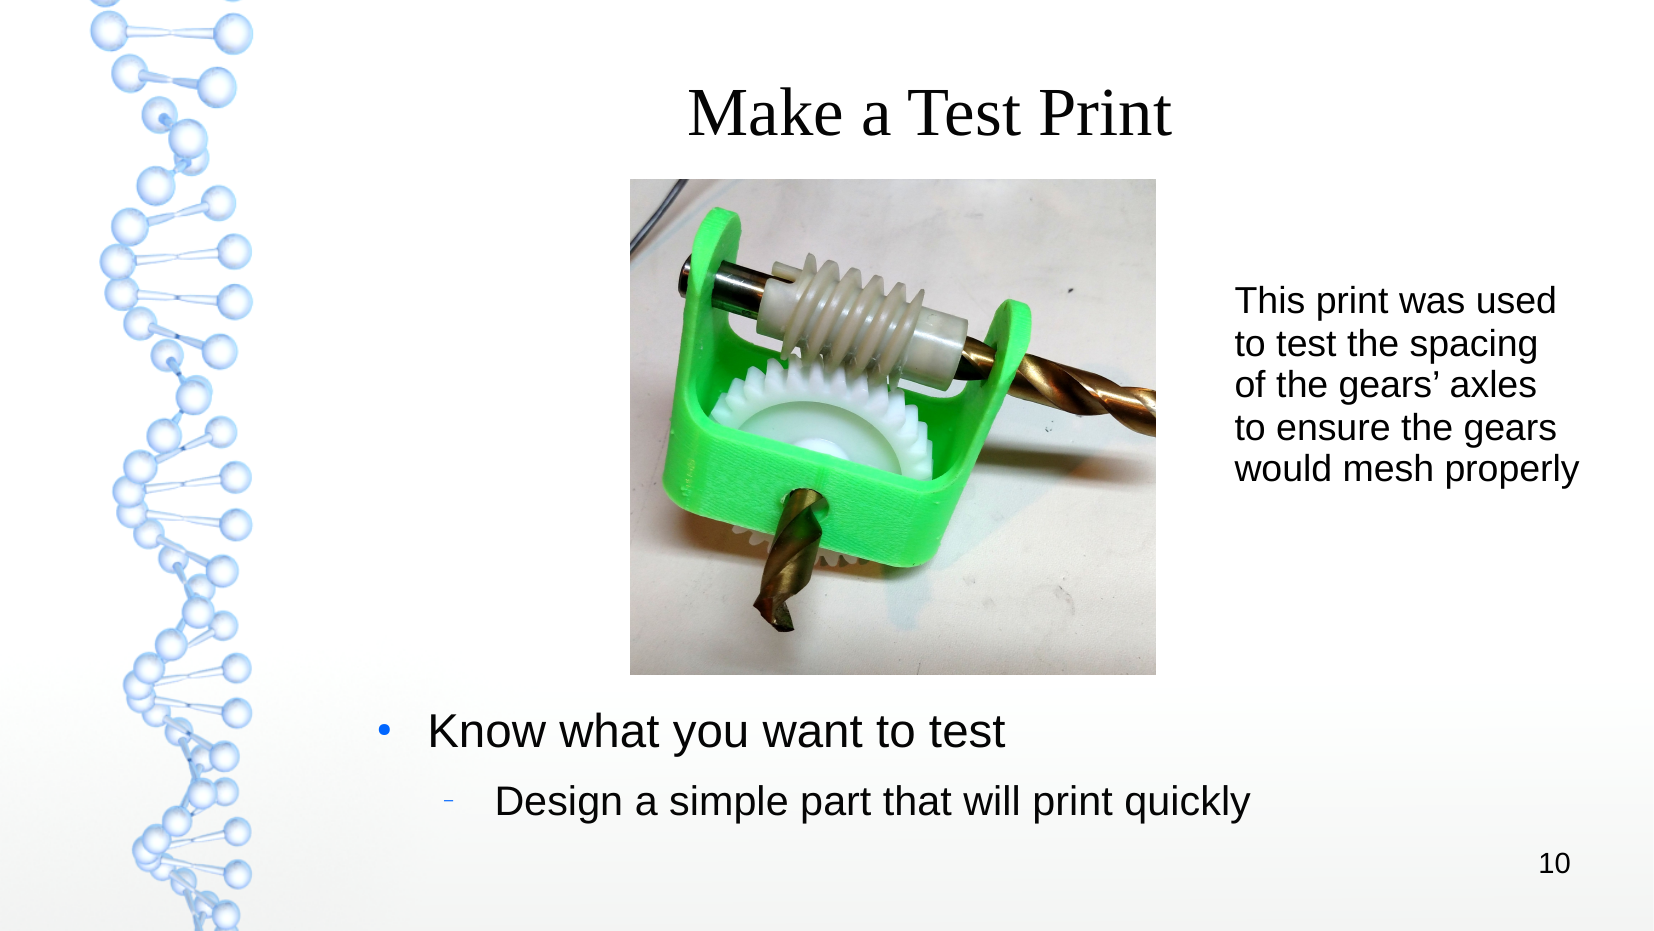

# Make a Test Print
This print was used
to test the spacing
of the gears’ axles
to ensure the gears
would mesh properly
Know what you want to test
Design a simple part that will print quickly
10